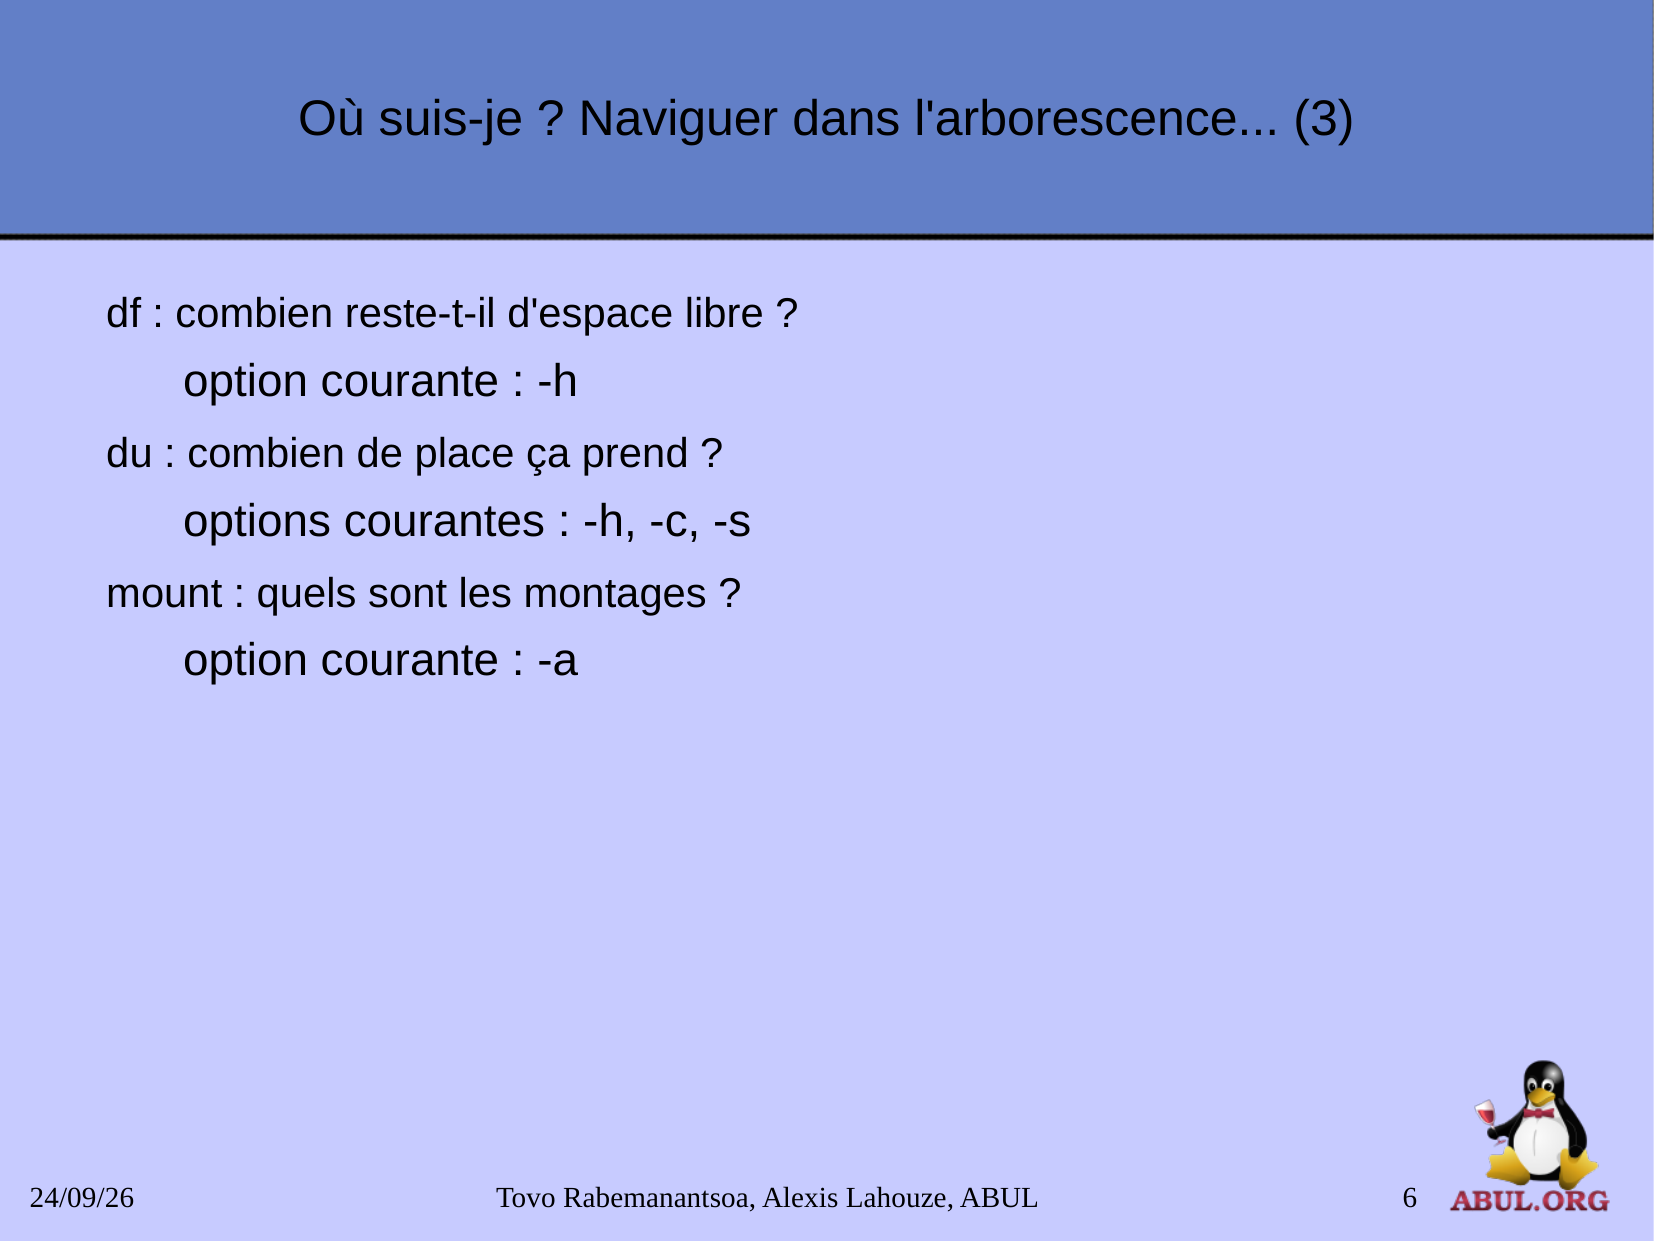

# Où suis-je ? Naviguer dans l'arborescence... (3)
df : combien reste-t-il d'espace libre ?
option courante : -h
du : combien de place ça prend ?
options courantes : -h, -c, -s
mount : quels sont les montages ?
option courante : -a
Tovo Rabemanantsoa, Alexis Lahouze, ABUL
6